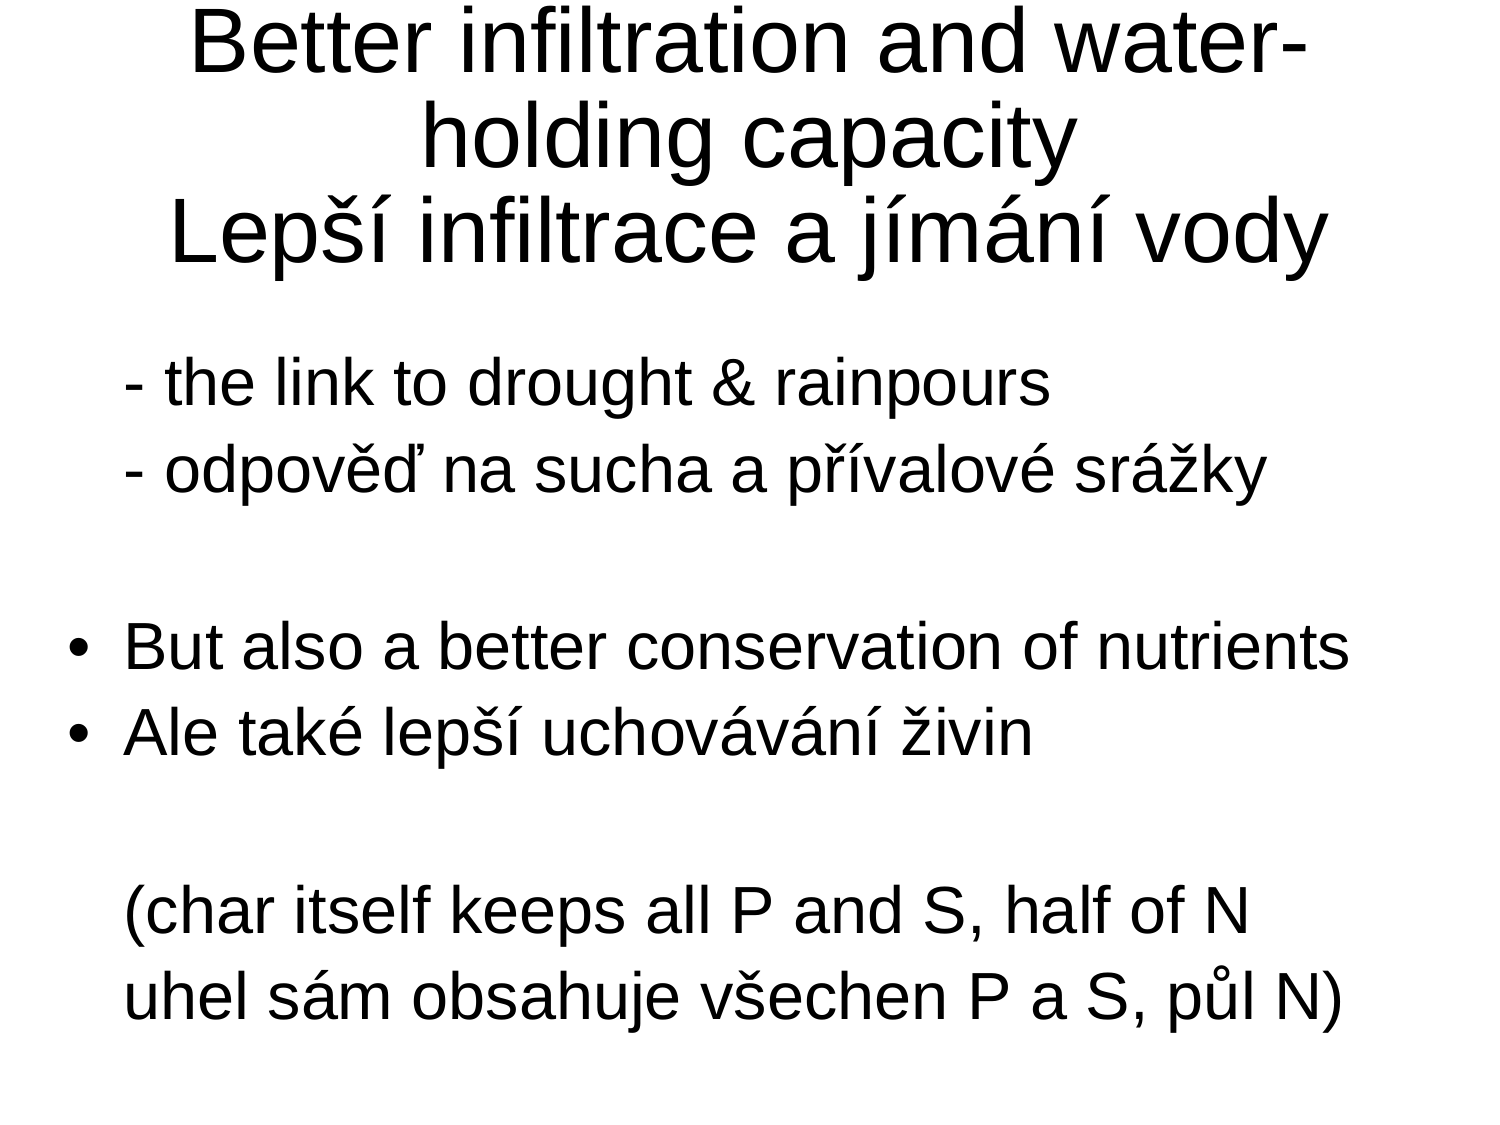

# Better infiltration and water-holding capacity Lepší infiltrace a jímání vody
- the link to drought & rainpours
- odpověď na sucha a přívalové srážky
But also a better conservation of nutrients
Ale také lepší uchovávání živin
(char itself keeps all P and S, half of N
uhel sám obsahuje všechen P a S, půl N)